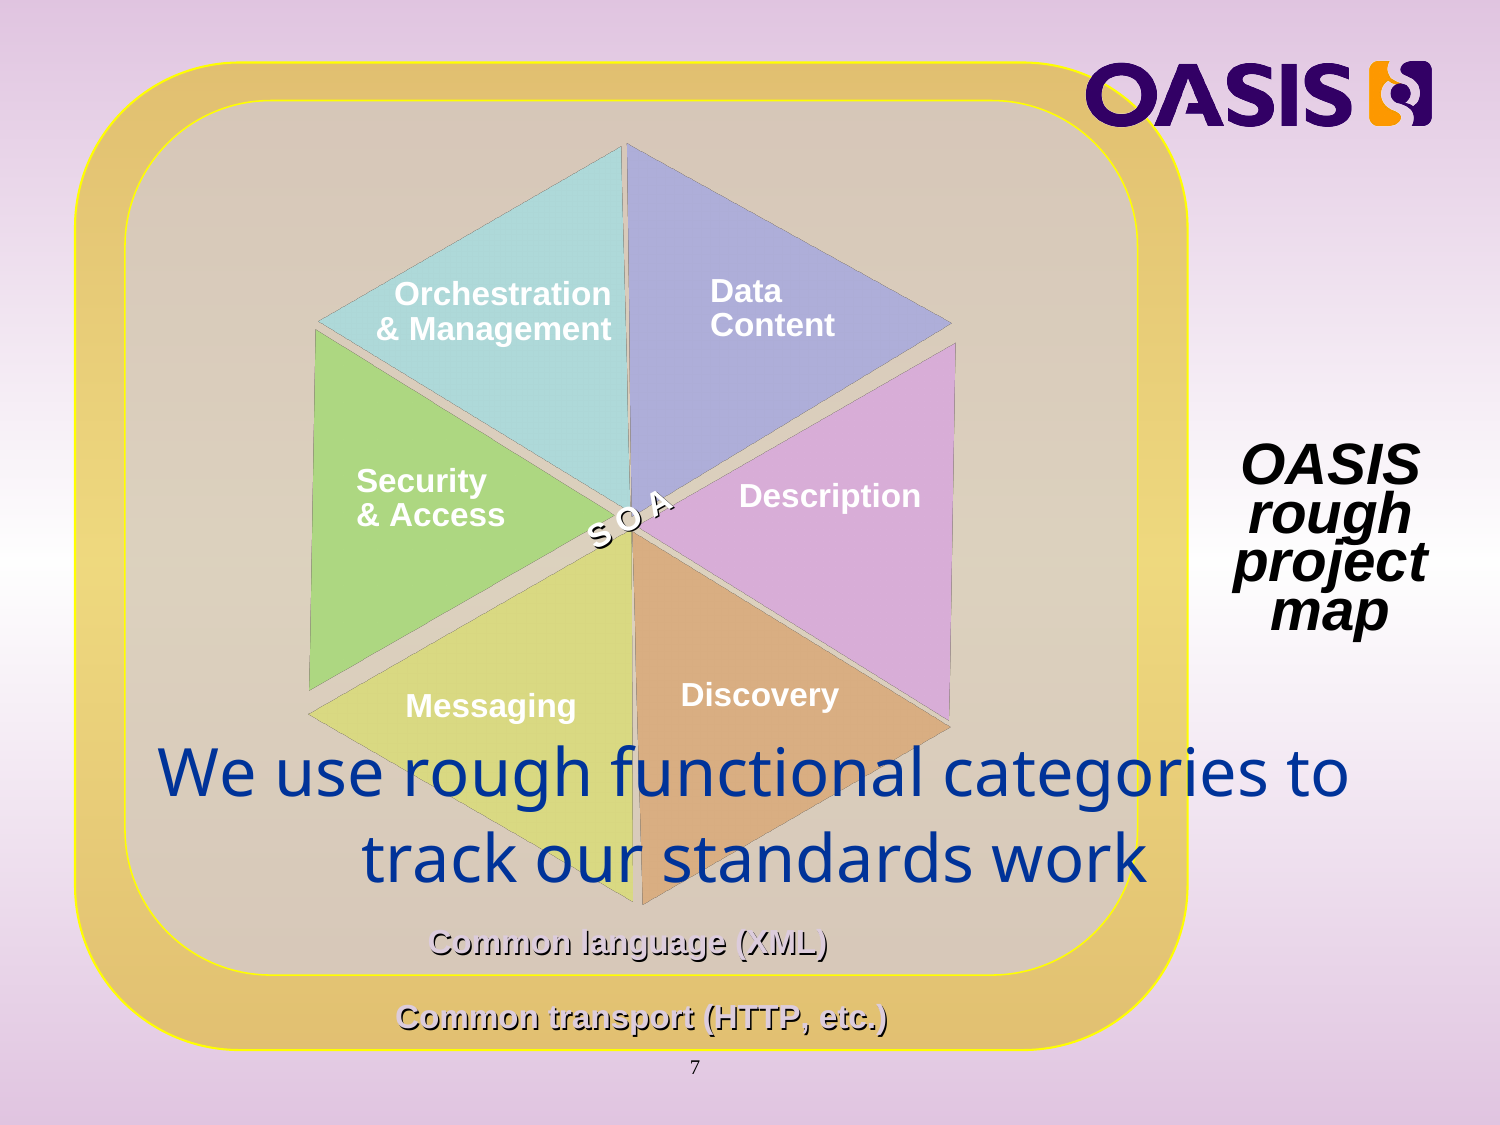

Data Content
Orchestration & Management
OASIS rough project map
Security & Access
Description
S O A
Discovery
Messaging
# We use rough functional categories to track our standards work
Common language (XML)‏
Common transport (HTTP, etc.)‏